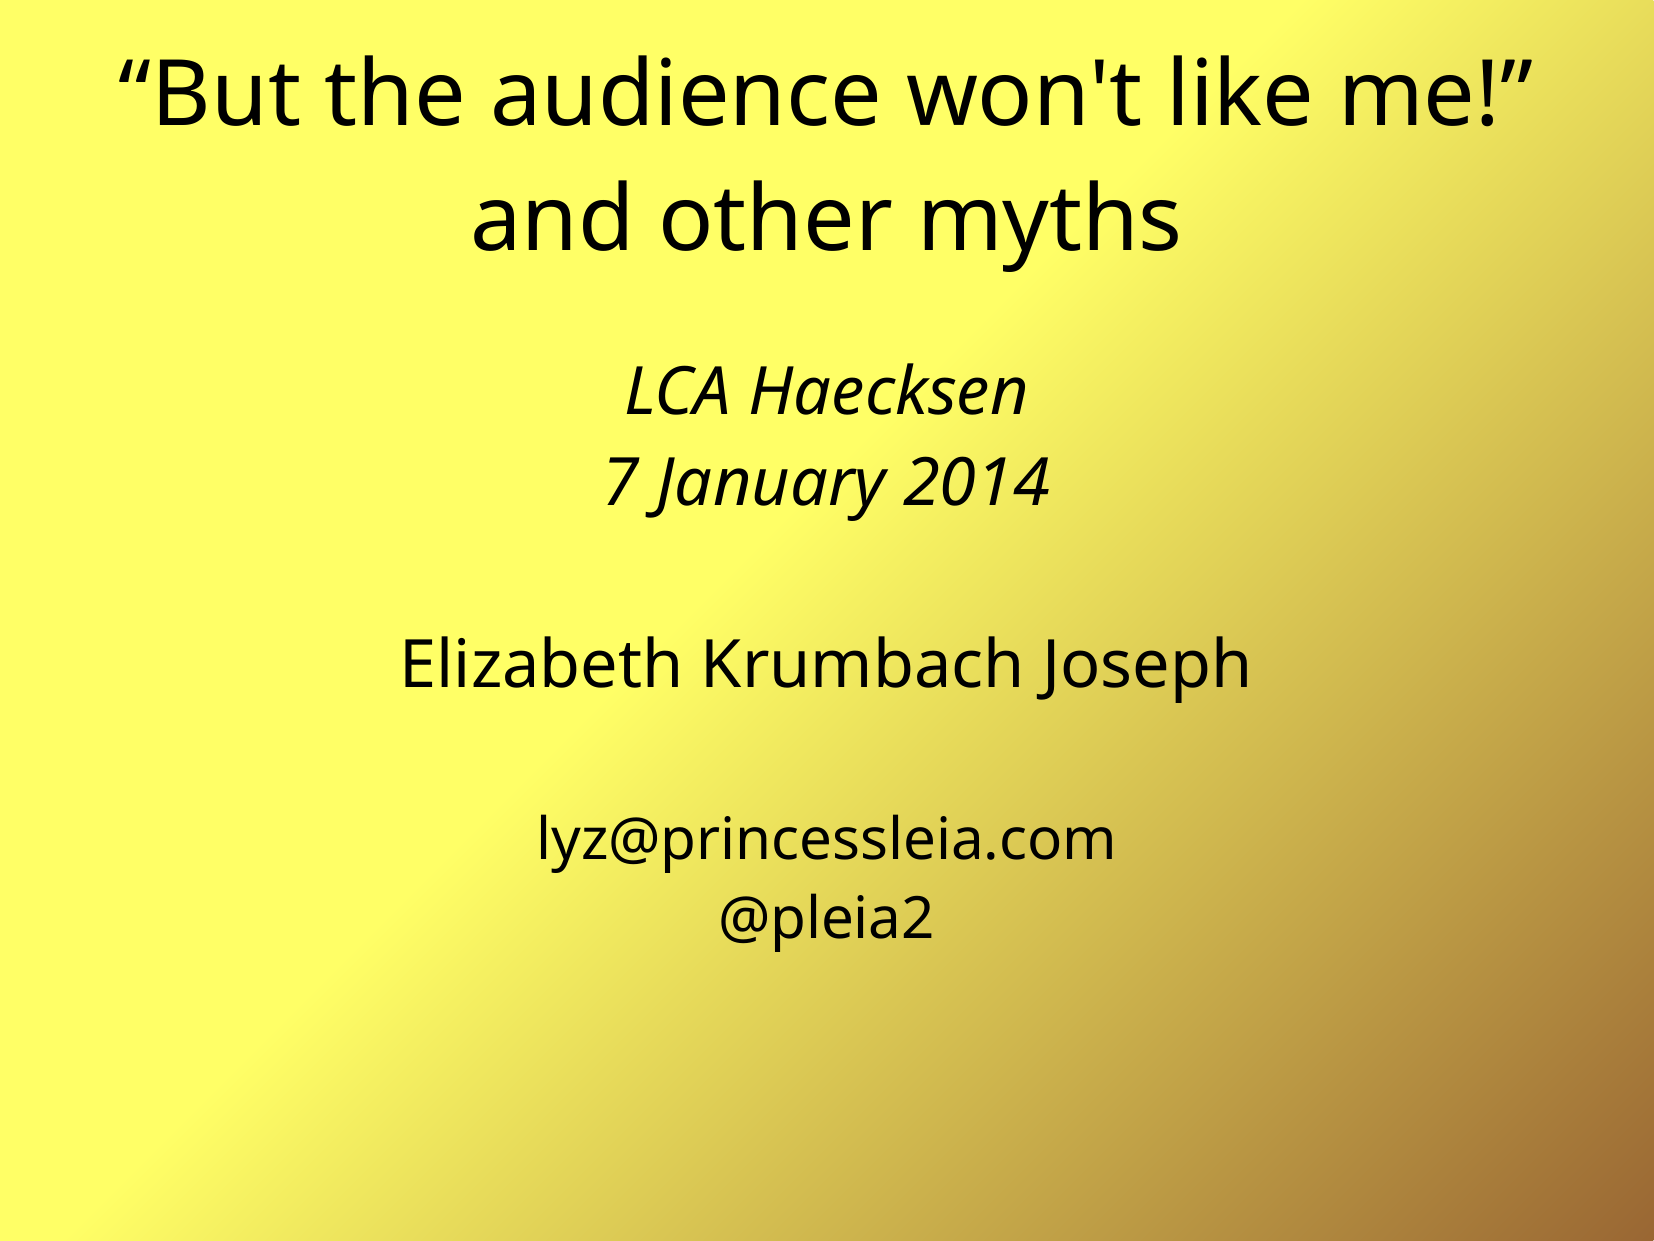

# “But the audience won't like me!” and other myths
LCA Haecksen
7 January 2014
Elizabeth Krumbach Joseph
lyz@princessleia.com
@pleia2